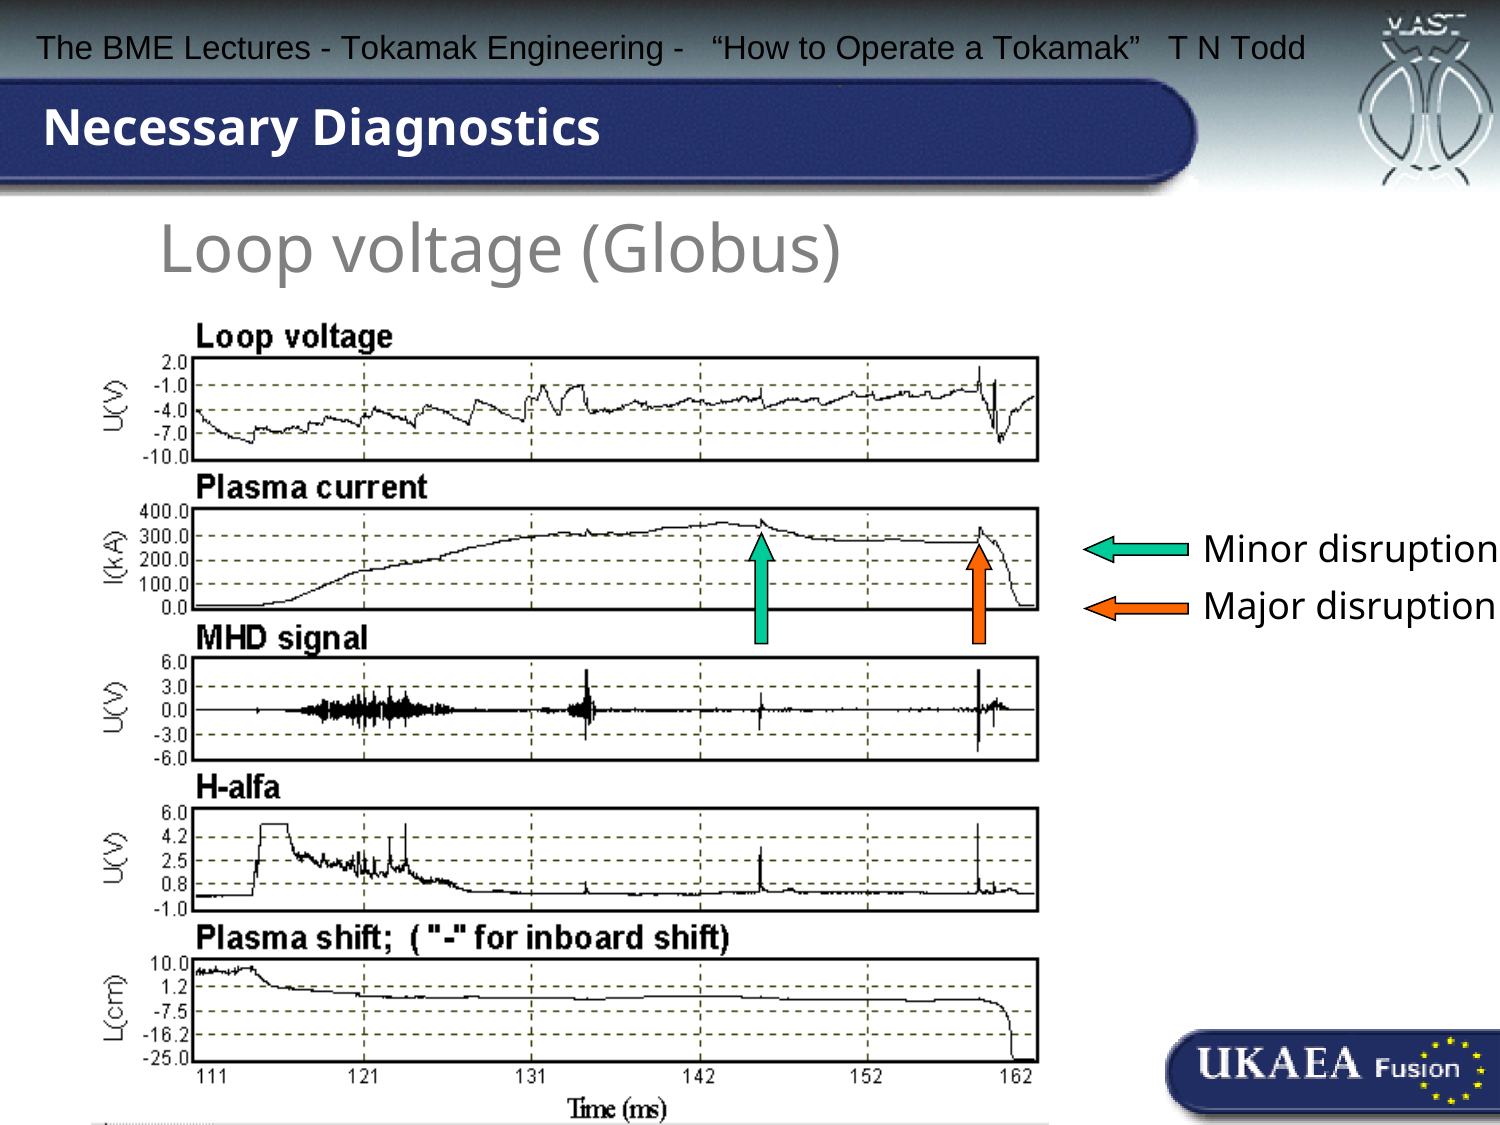

Necessary Diagnostics
The BME Lectures - Tokamak Engineering - “How to Operate a Tokamak” T N Todd
Loop voltage (Globus)
Minor disruption
Major disruption